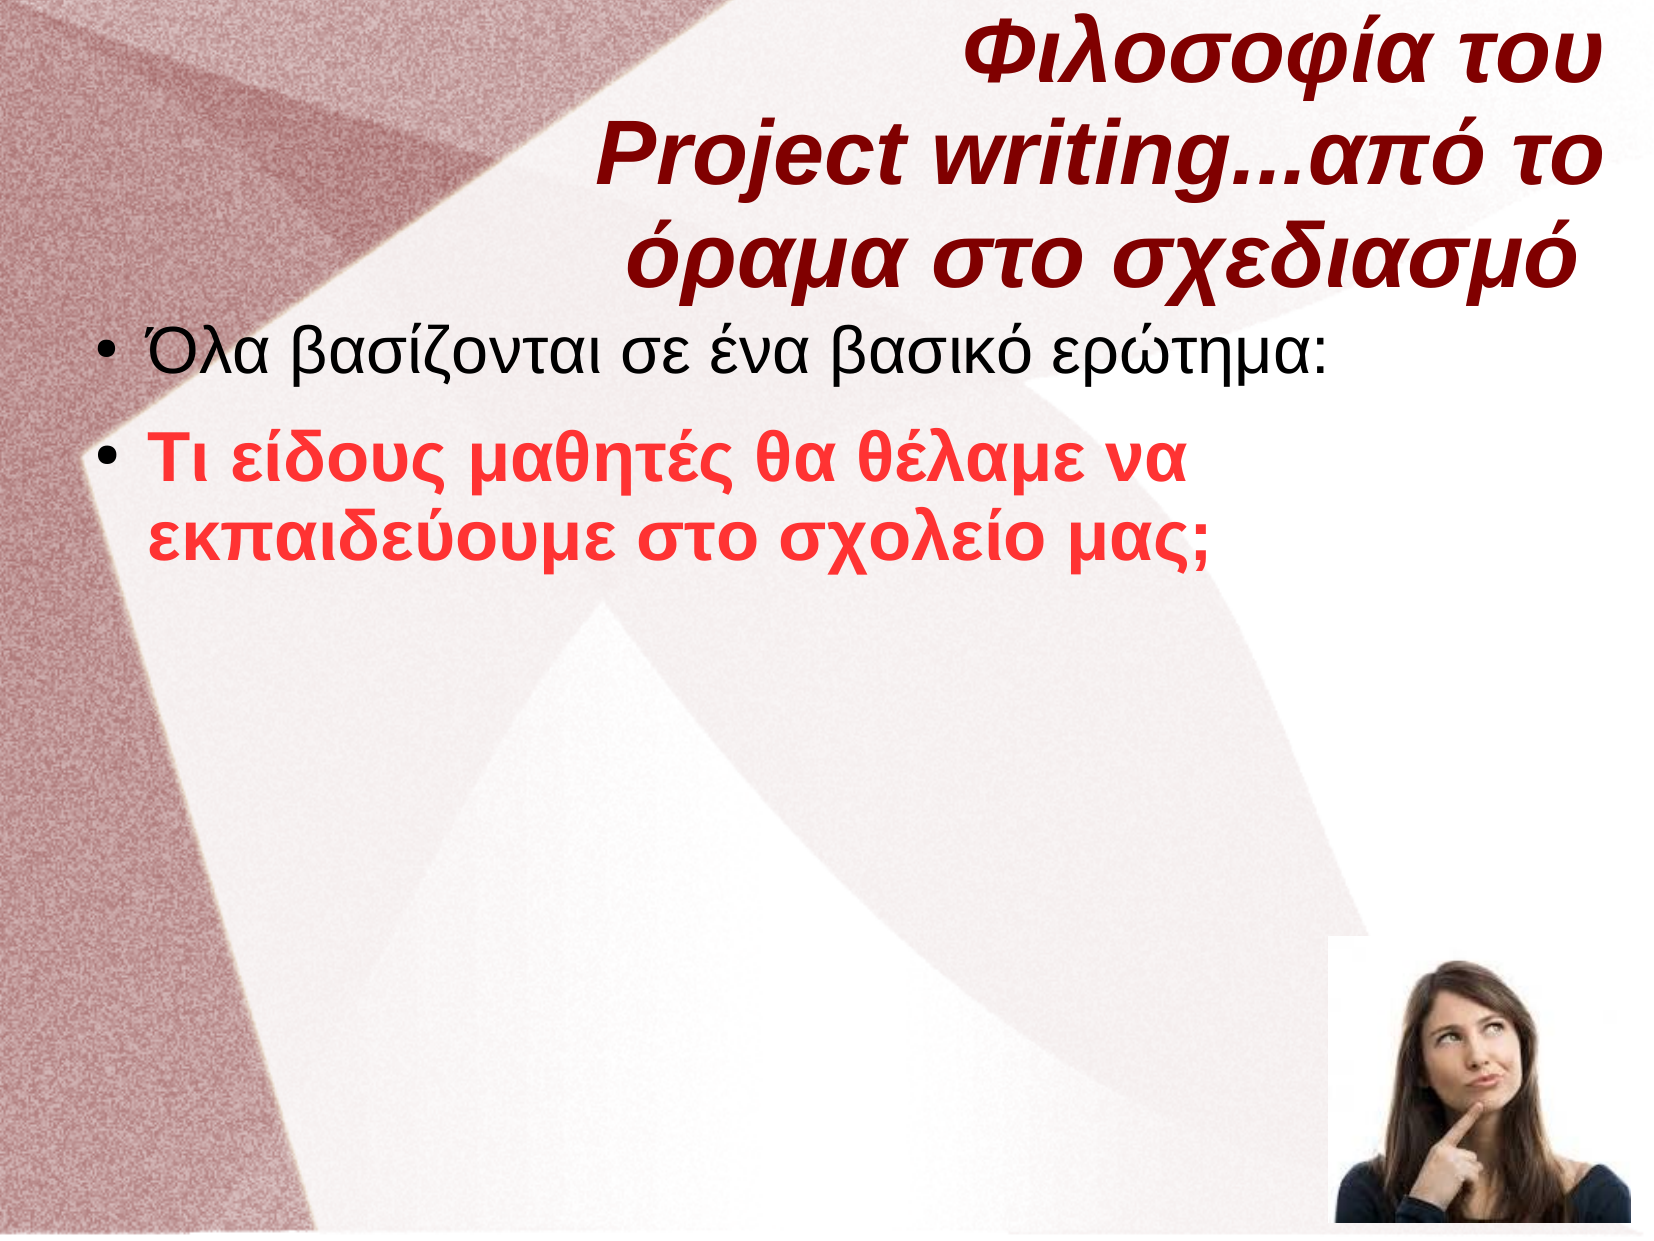

# Φιλοσοφία του Project writing...από το όραμα στο σχεδιασμό
Όλα βασίζονται σε ένα βασικό ερώτημα:
Τι είδους μαθητές θα θέλαμε να εκπαιδεύουμε στο σχολείο μας;